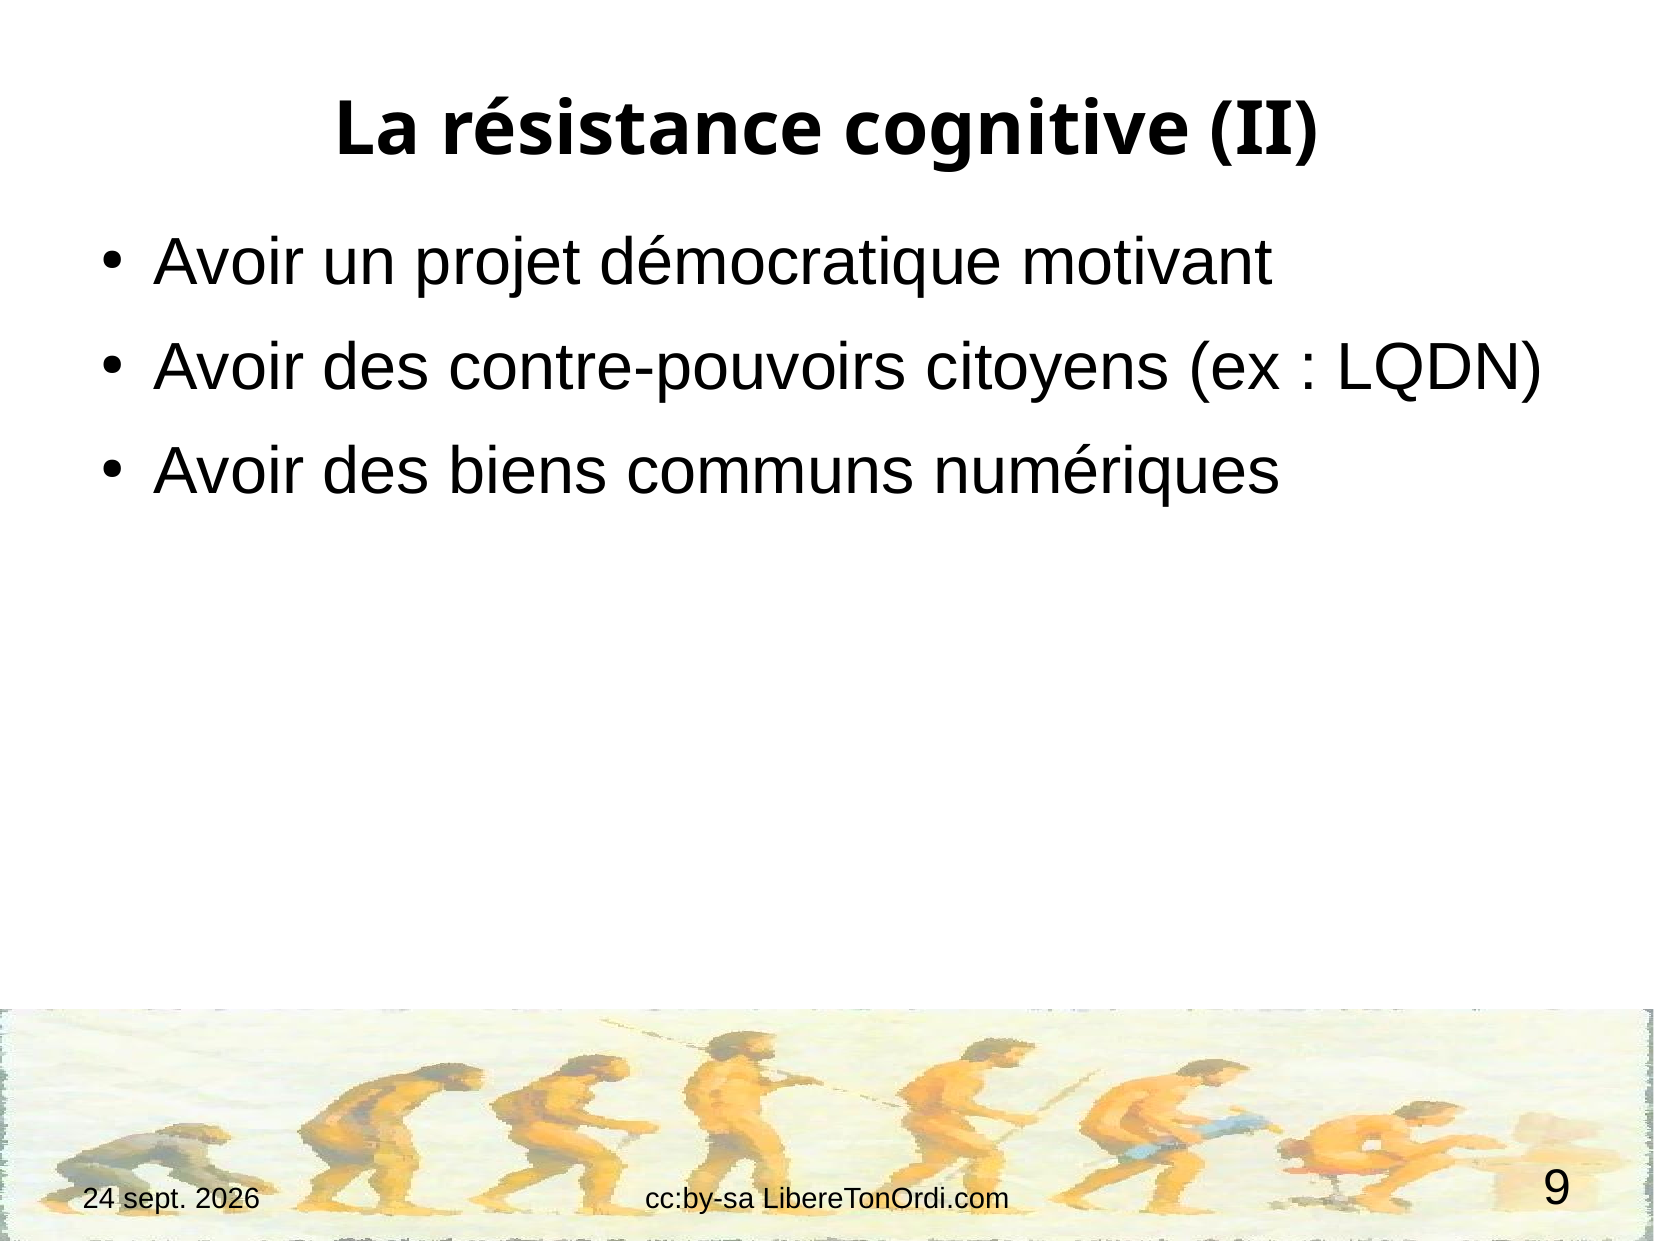

# La résistance cognitive (II)
Avoir un projet démocratique motivant
Avoir des contre-pouvoirs citoyens (ex : LQDN)
Avoir des biens communs numériques
cc:by-sa LibereTonOrdi.com
9